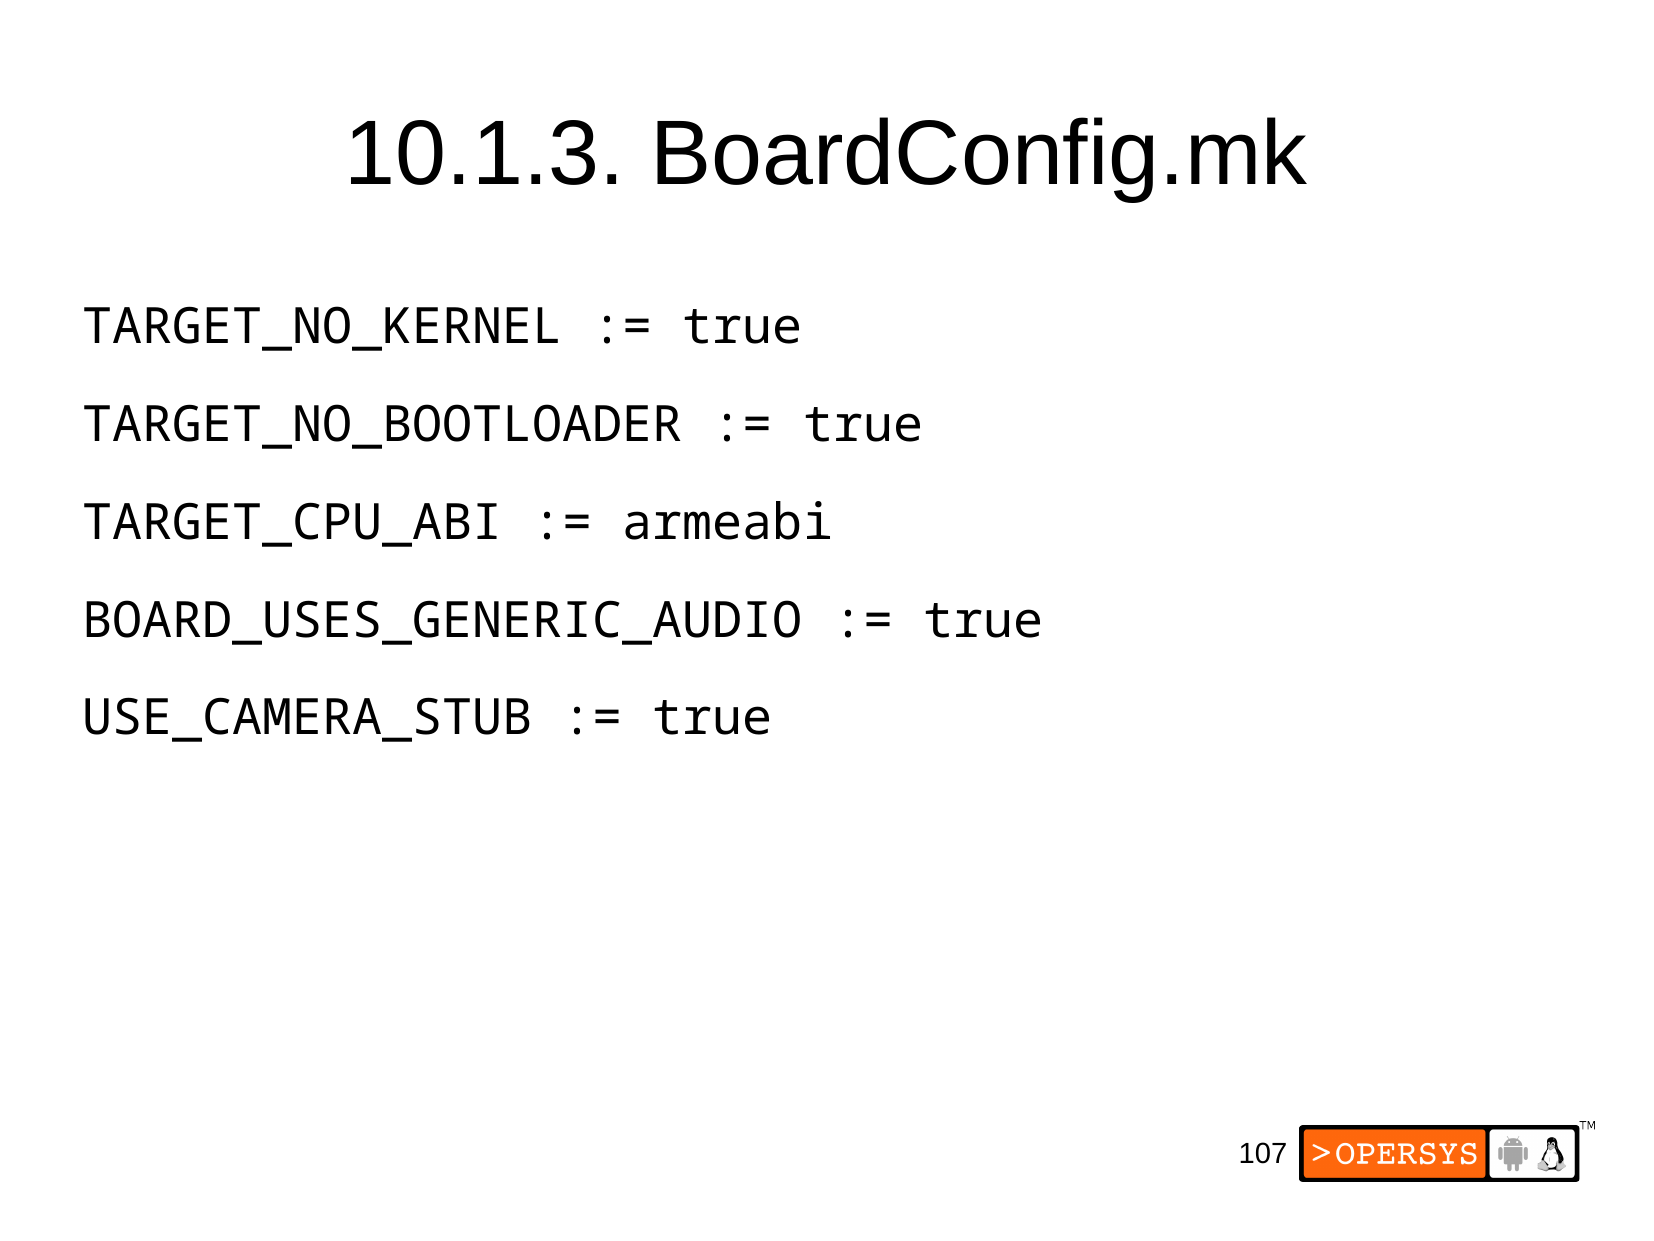

10.1.3. BoardConfig.mk
# TARGET_NO_KERNEL := true
TARGET_NO_BOOTLOADER := true
TARGET_CPU_ABI := armeabi
BOARD_USES_GENERIC_AUDIO := true
USE_CAMERA_STUB := true